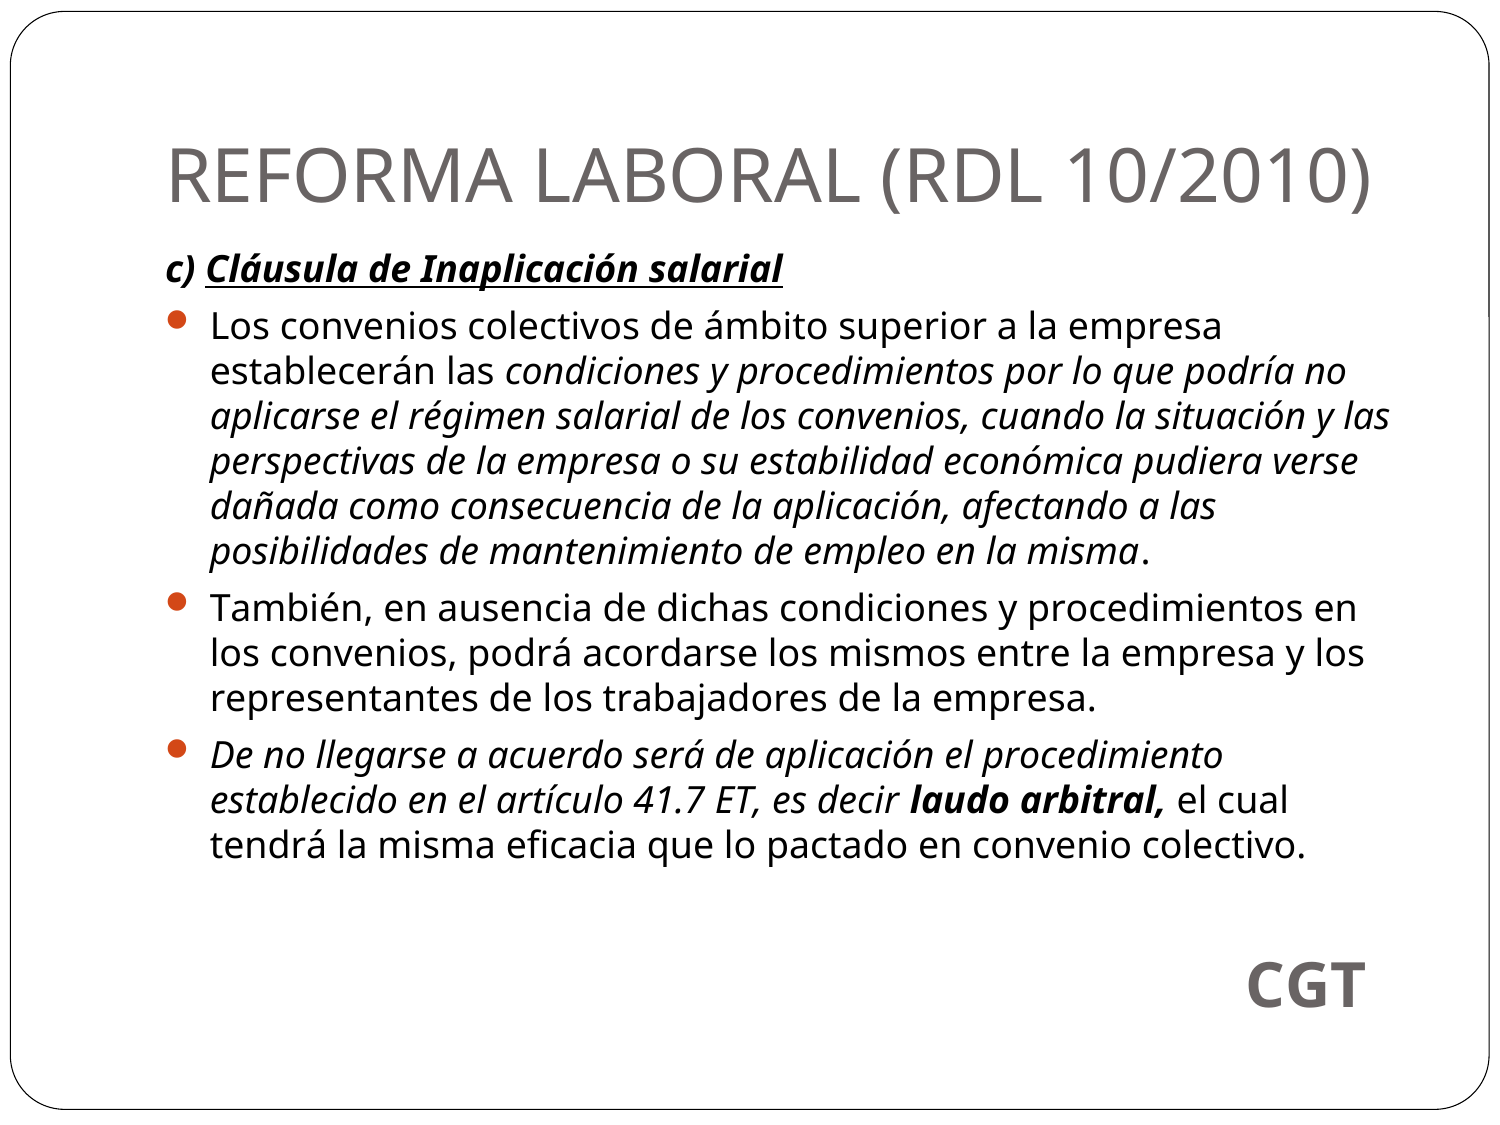

# REFORMA LABORAL (RDL 10/2010)
c) Cláusula de Inaplicación salarial
Los convenios colectivos de ámbito superior a la empresa establecerán las condiciones y procedimientos por lo que podría no aplicarse el régimen salarial de los convenios, cuando la situación y las perspectivas de la empresa o su estabilidad económica pudiera verse dañada como consecuencia de la aplicación, afectando a las posibilidades de mantenimiento de empleo en la misma.
También, en ausencia de dichas condiciones y procedimientos en los convenios, podrá acordarse los mismos entre la empresa y los representantes de los trabajadores de la empresa.
De no llegarse a acuerdo será de aplicación el procedimiento establecido en el artículo 41.7 ET, es decir laudo arbitral, el cual tendrá la misma eficacia que lo pactado en convenio colectivo.
CGT